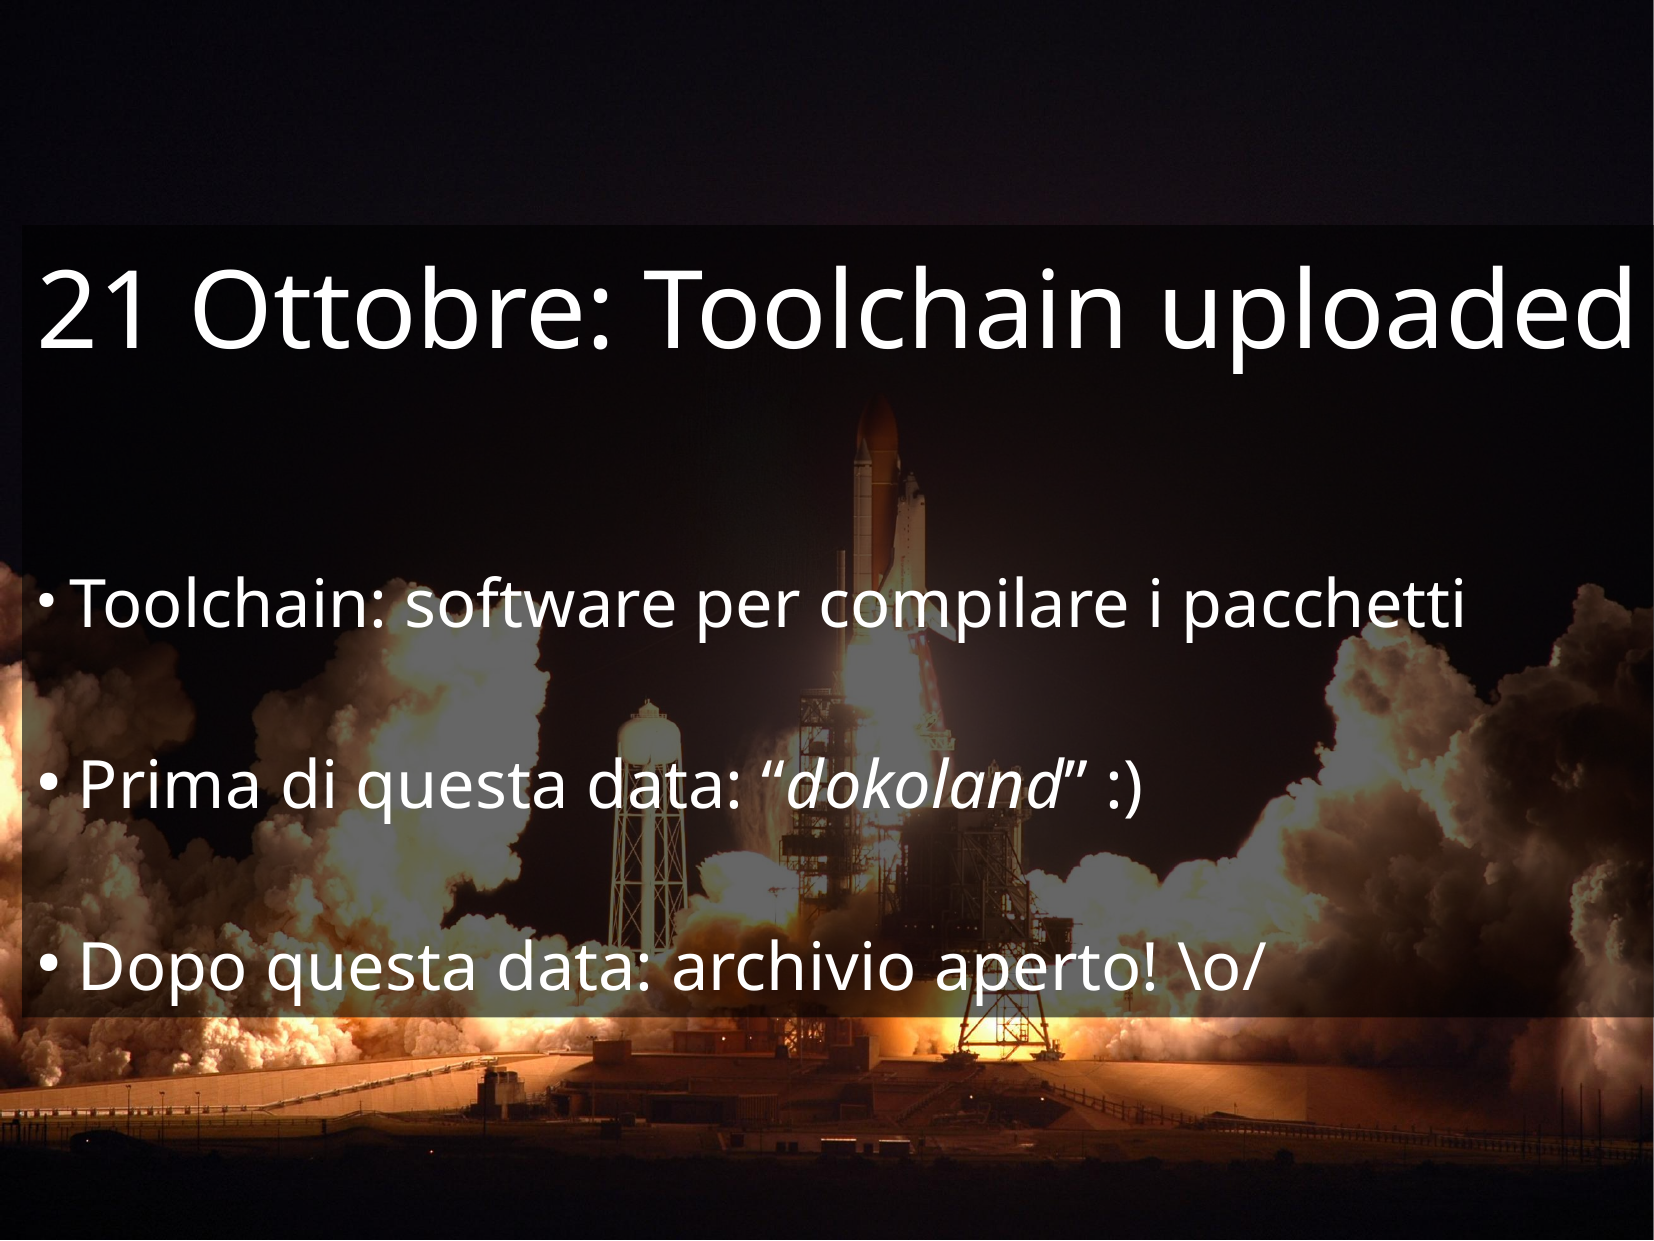

21 Ottobre: Toolchain uploaded
 Toolchain: software per compilare i pacchetti
 Prima di questa data: “dokoland” :)
 Dopo questa data: archivio aperto! \o/